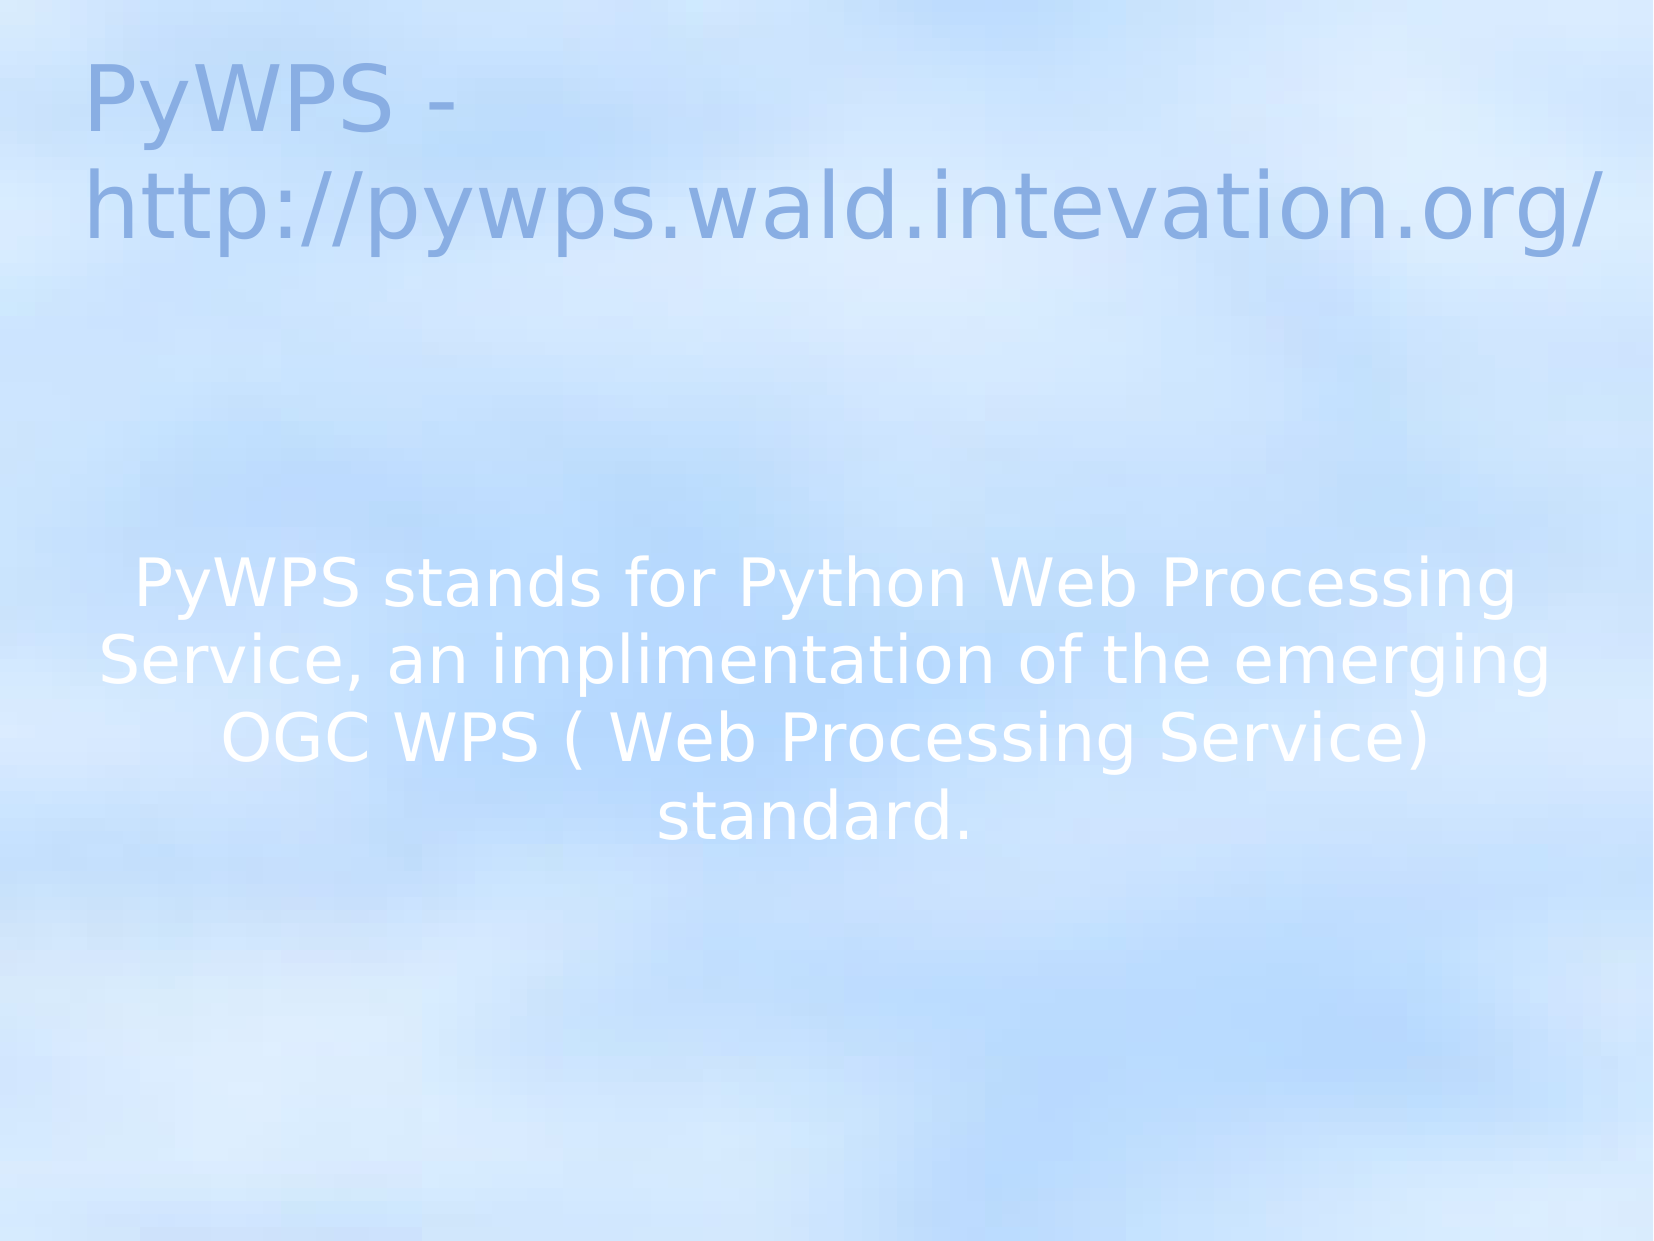

# PyWPS - http://pywps.wald.intevation.org/
PyWPS stands for Python Web Processing Service, an implimentation of the emerging OGC WPS ( Web Processing Service) standard.